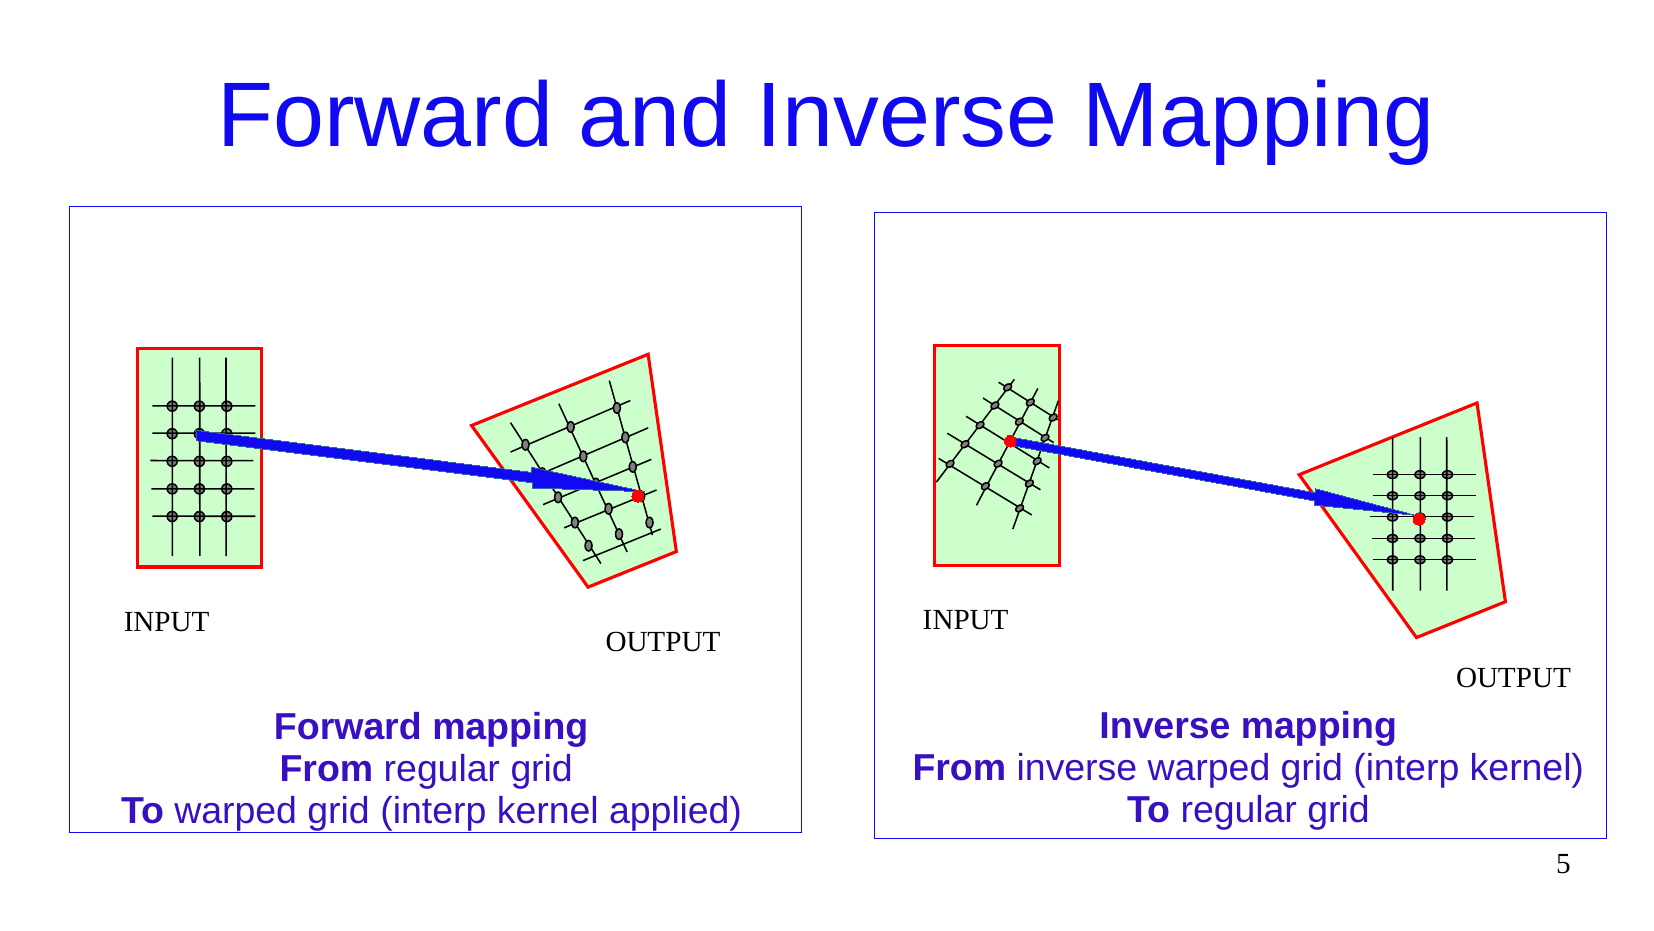

# Forward and Inverse Mapping
INPUT
INPUT
OUTPUT
OUTPUT
Inverse mapping
From inverse warped grid (interp kernel)
To regular grid
Forward mapping
From regular grid
To warped grid (interp kernel applied)
5